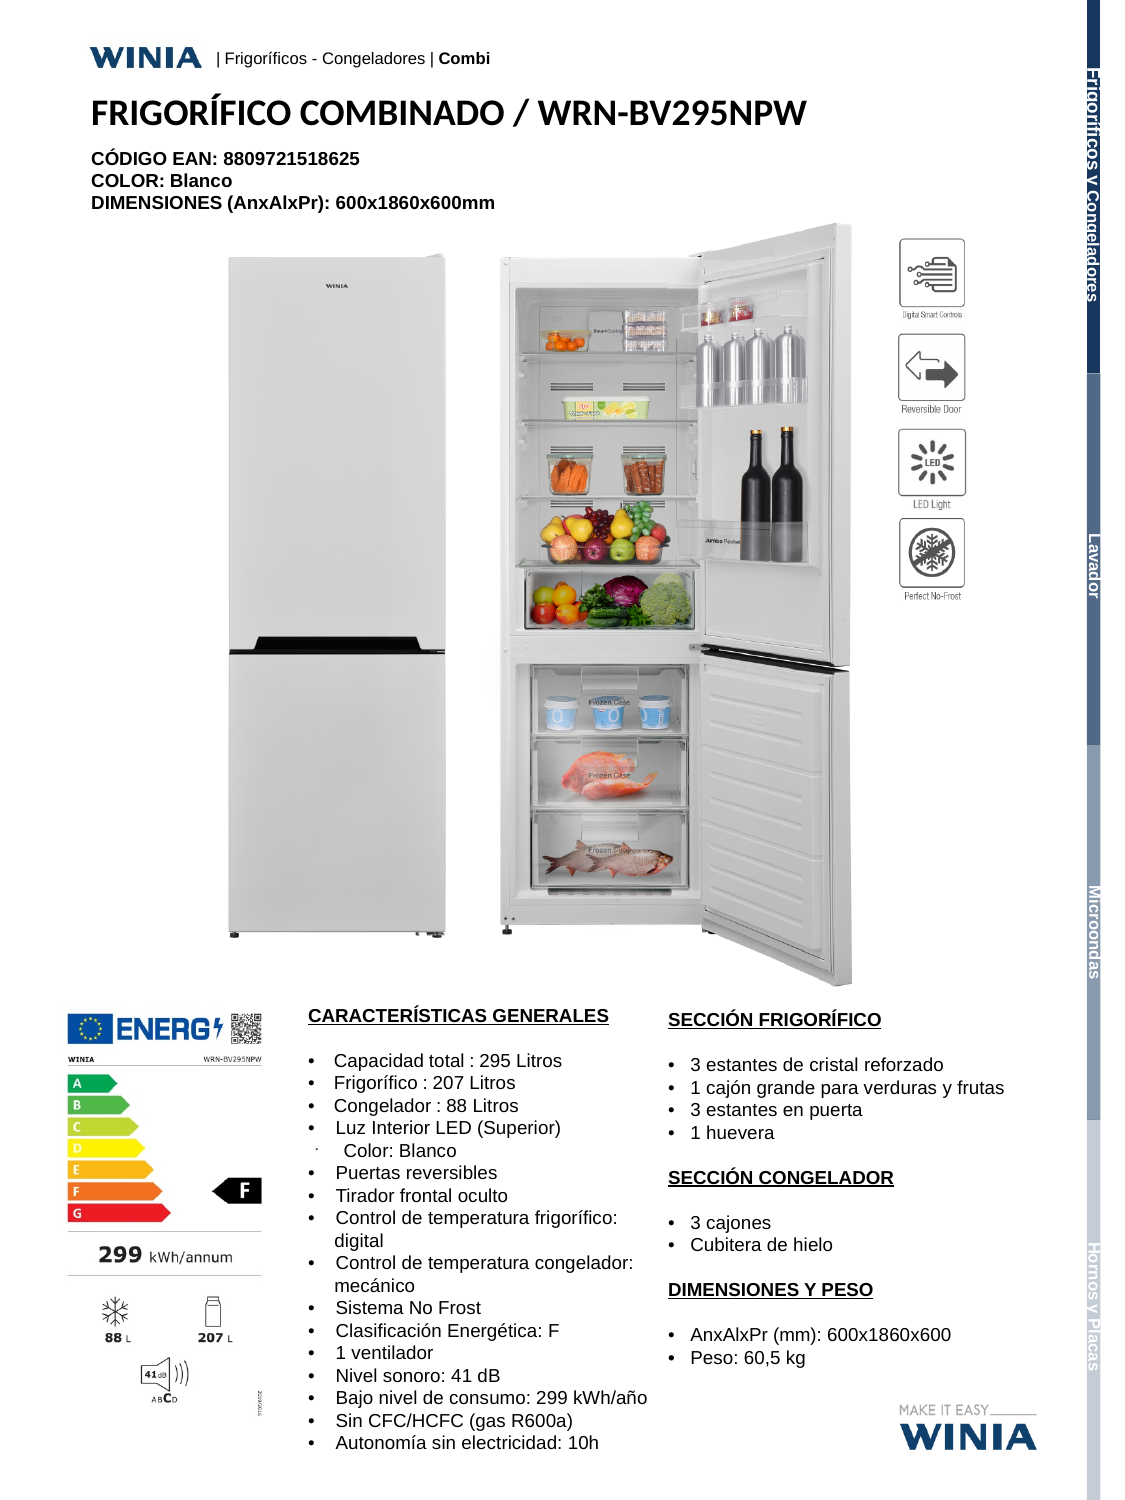

Frigoríficos y Congeladores
Lavadoras – Secadoras – Lavavajillas
Microondas
Hornos y Placas
| Frigoríficos - Congeladores | Combi
FRIGORÍFICO COMBINADO / WRN-BV295NPW
CÓDIGO EAN: 8809721518625
COLOR: Blanco
DIMENSIONES (AnxAlxPr): 600x1860x600mm
CARACTERÍSTICAS GENERALES
• Capacidad total : 295 Litros
• Frigorífico : 207 Litros
• Congelador : 88 Litros
• Luz Interior LED (Superior)
Color: Blanco
• Puertas reversibles
• Tirador frontal oculto
• Control de temperatura frigorífico:
 digital
• Control de temperatura congelador:
 mecánico
• Sistema No Frost
• Clasificación Energética: F
• 1 ventilador
• Nivel sonoro: 41 dB
• Bajo nivel de consumo: 299 kWh/año
• Sin CFC/HCFC (gas R600a)
• Autonomía sin electricidad: 10h
SECCIÓN FRIGORÍFICO
• 3 estantes de cristal reforzado
• 1 cajón grande para verduras y frutas
• 3 estantes en puerta
• 1 huevera
SECCIÓN CONGELADOR
• 3 cajones
• Cubitera de hielo
DIMENSIONES Y PESO
• AnxAlxPr (mm): 600x1860x600
• Peso: 60,5 kg